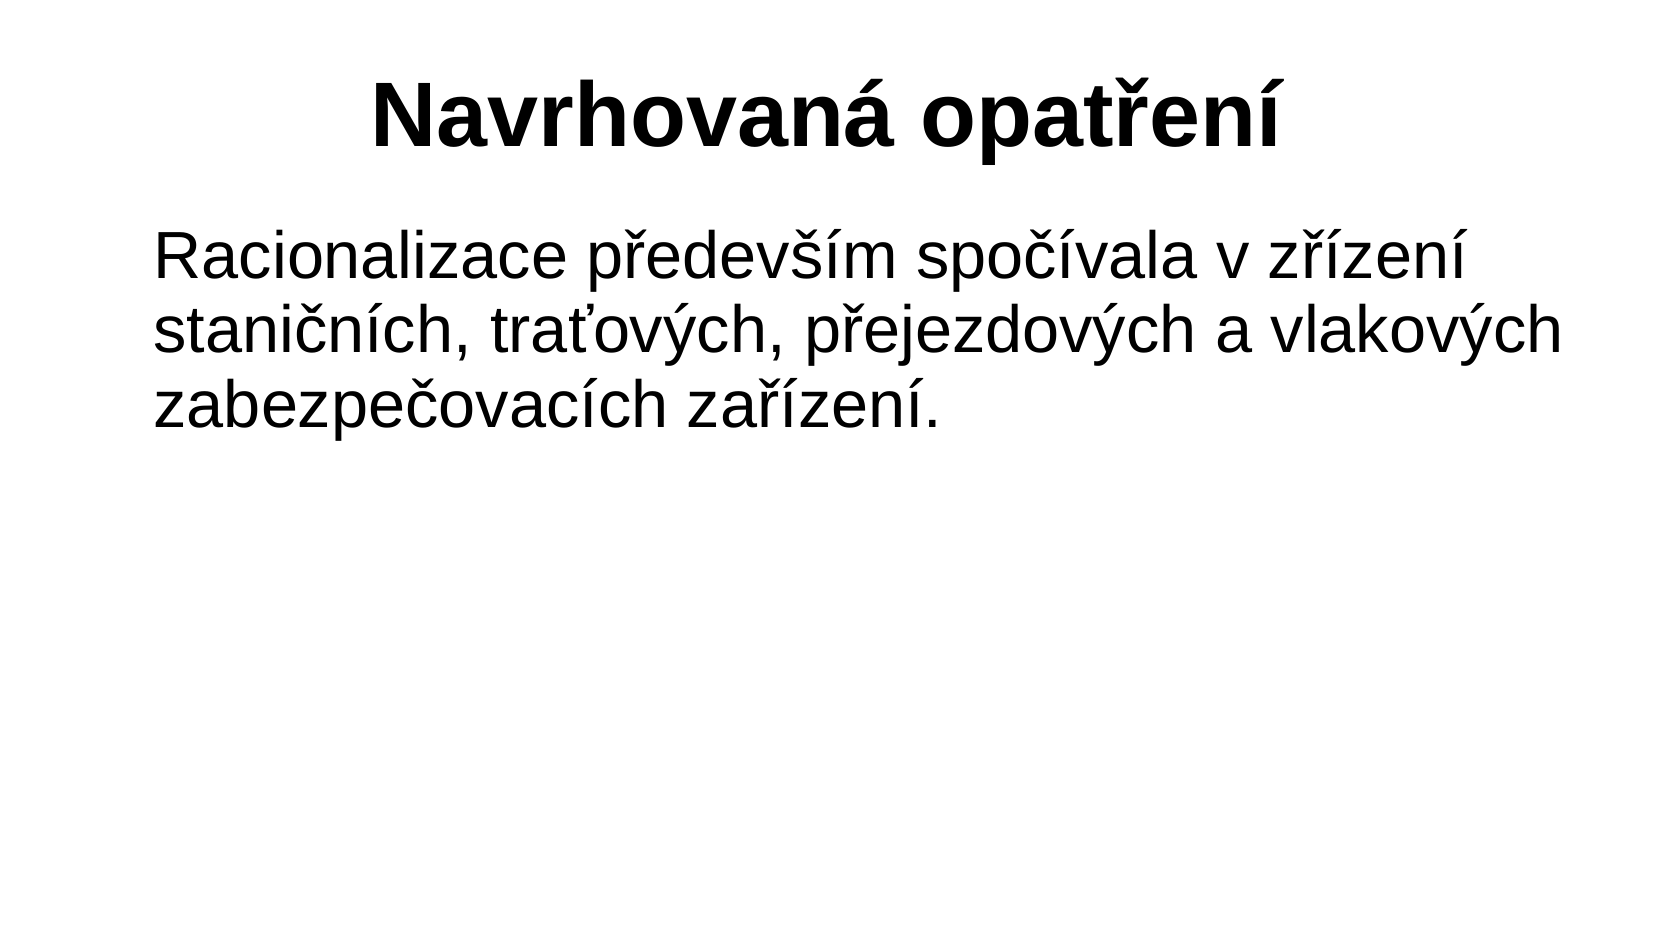

# Navrhovaná opatření
Racionalizace především spočívala v zřízení staničních, traťových, přejezdových a vlakových zabezpečovacích zařízení.